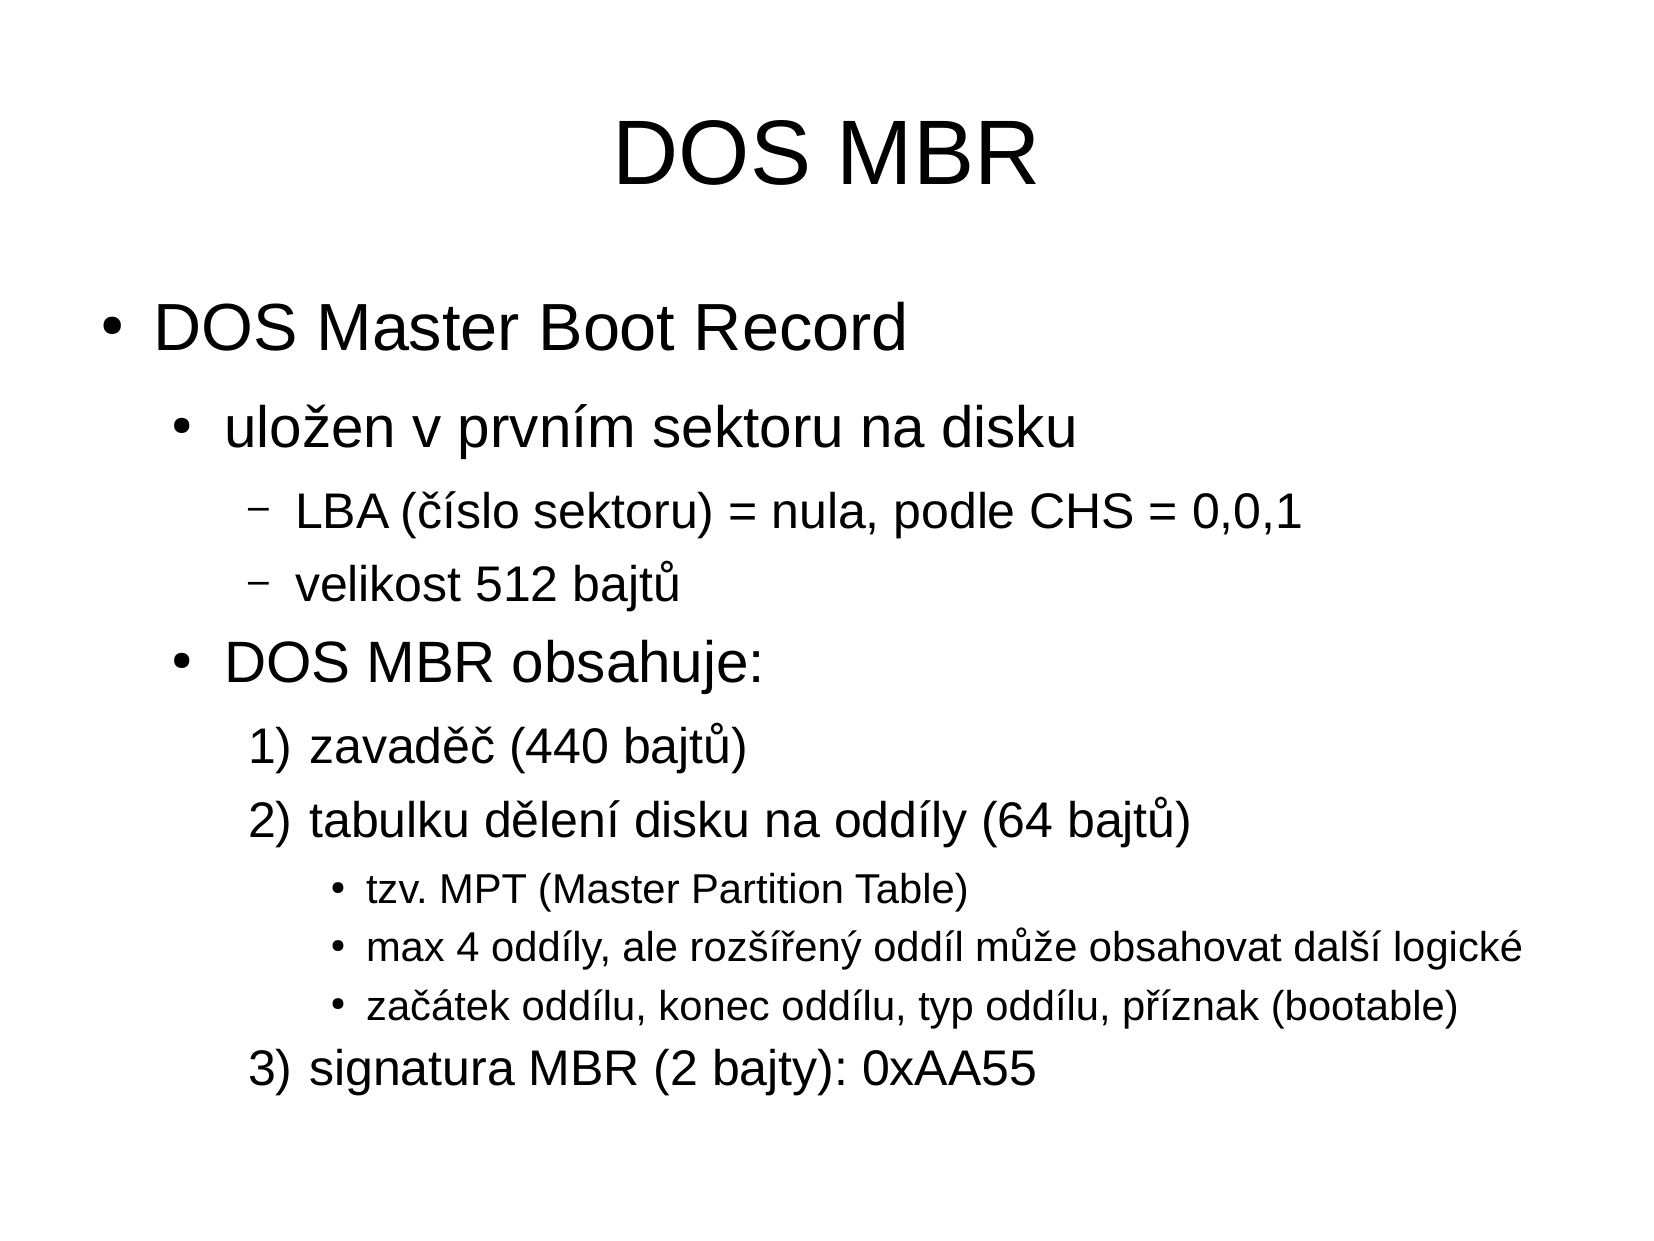

# DOS MBR
DOS Master Boot Record
uložen v prvním sektoru na disku
LBA (číslo sektoru) = nula, podle CHS = 0,0,1
velikost 512 bajtů
DOS MBR obsahuje:
 zavaděč (440 bajtů)
 tabulku dělení disku na oddíly (64 bajtů)
tzv. MPT (Master Partition Table)
max 4 oddíly, ale rozšířený oddíl může obsahovat další logické
začátek oddílu, konec oddílu, typ oddílu, příznak (bootable)
 signatura MBR (2 bajty): 0xAA55